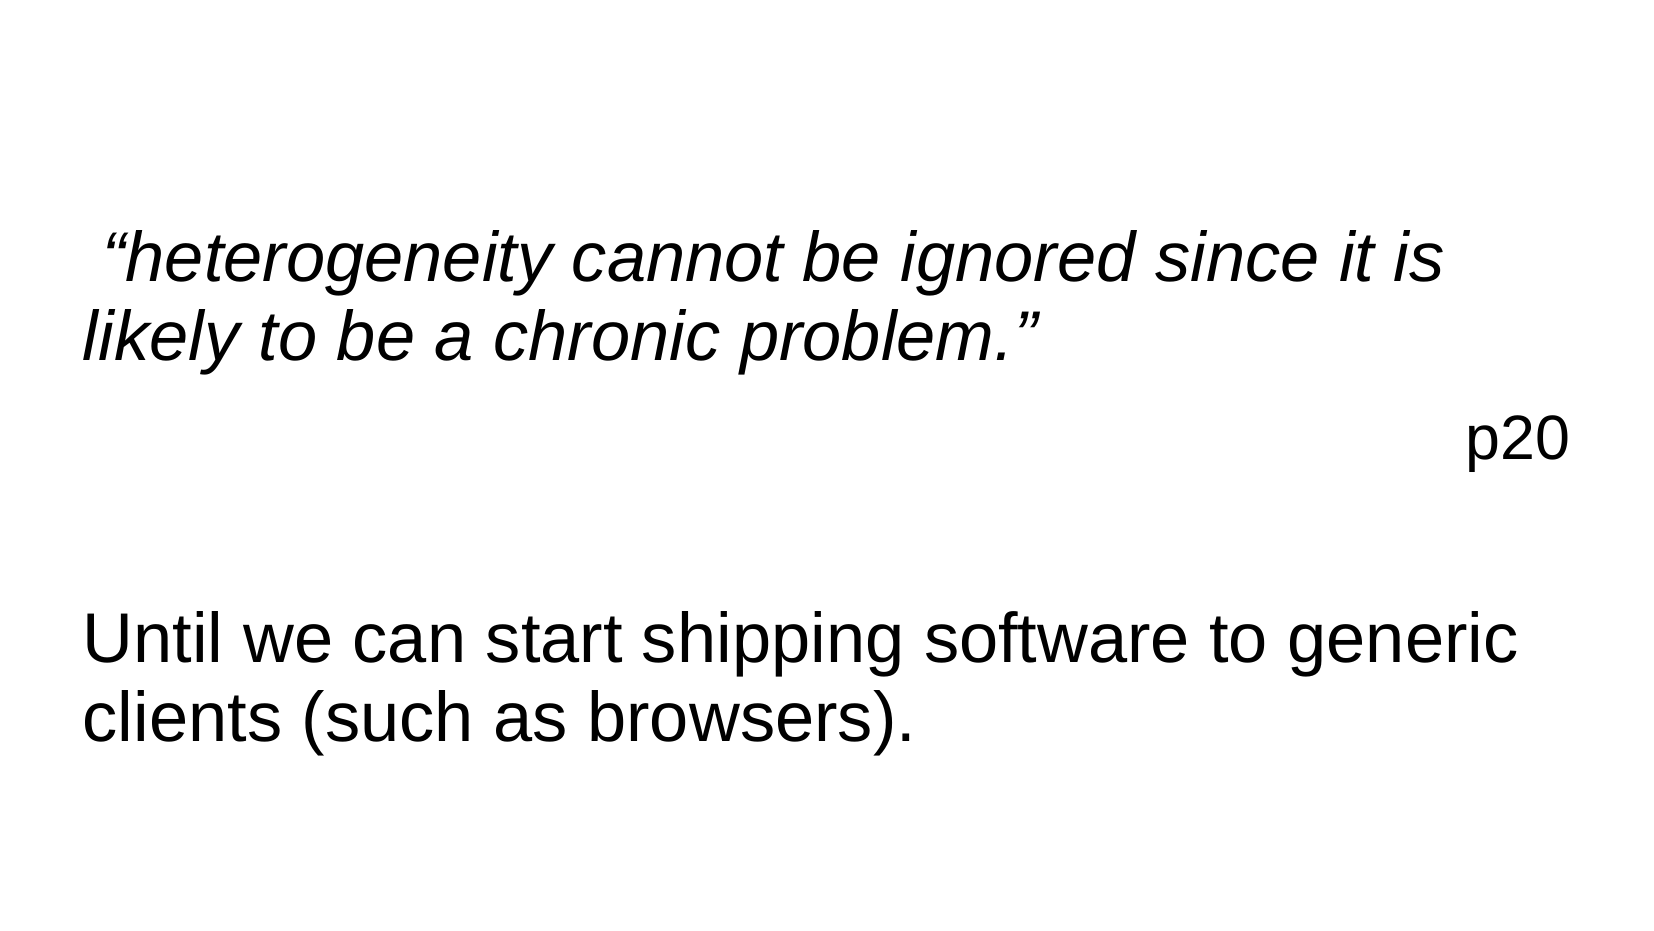

# “heterogeneity cannot be ignored since it is likely to be a chronic problem.”
p20
Until we can start shipping software to generic clients (such as browsers).